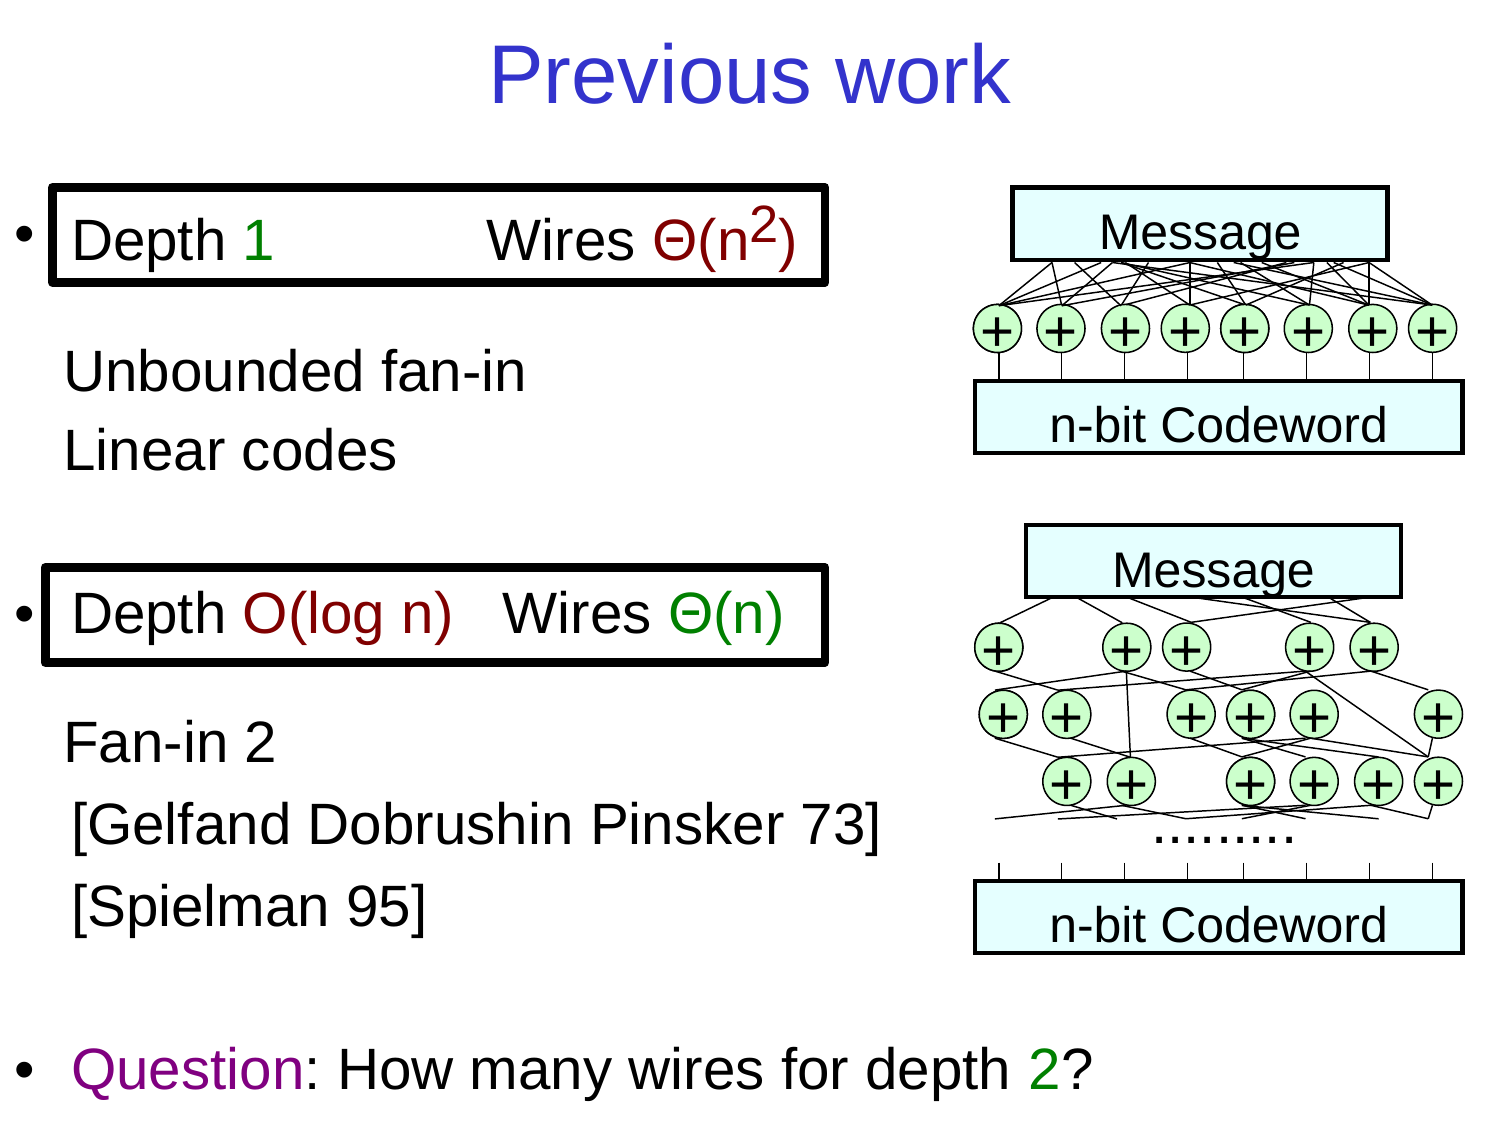

# Previous work
Depth 1 Wires Θ(n2)
 Unbounded fan-in
 Linear codes
Depth O(log n) Wires Θ(n)
 Fan-in 2
[Gelfand Dobrushin Pinsker 73]
[Spielman 95]
Question: How many wires for depth 2?
Message
+
+
+
+
+
+
+
+
+
+
n-bit Codeword
Message
+
+
+
+
+
+
+
+
+
+
+
+
+
+
+
+
+
+
+
+
+
.........
n-bit Codeword